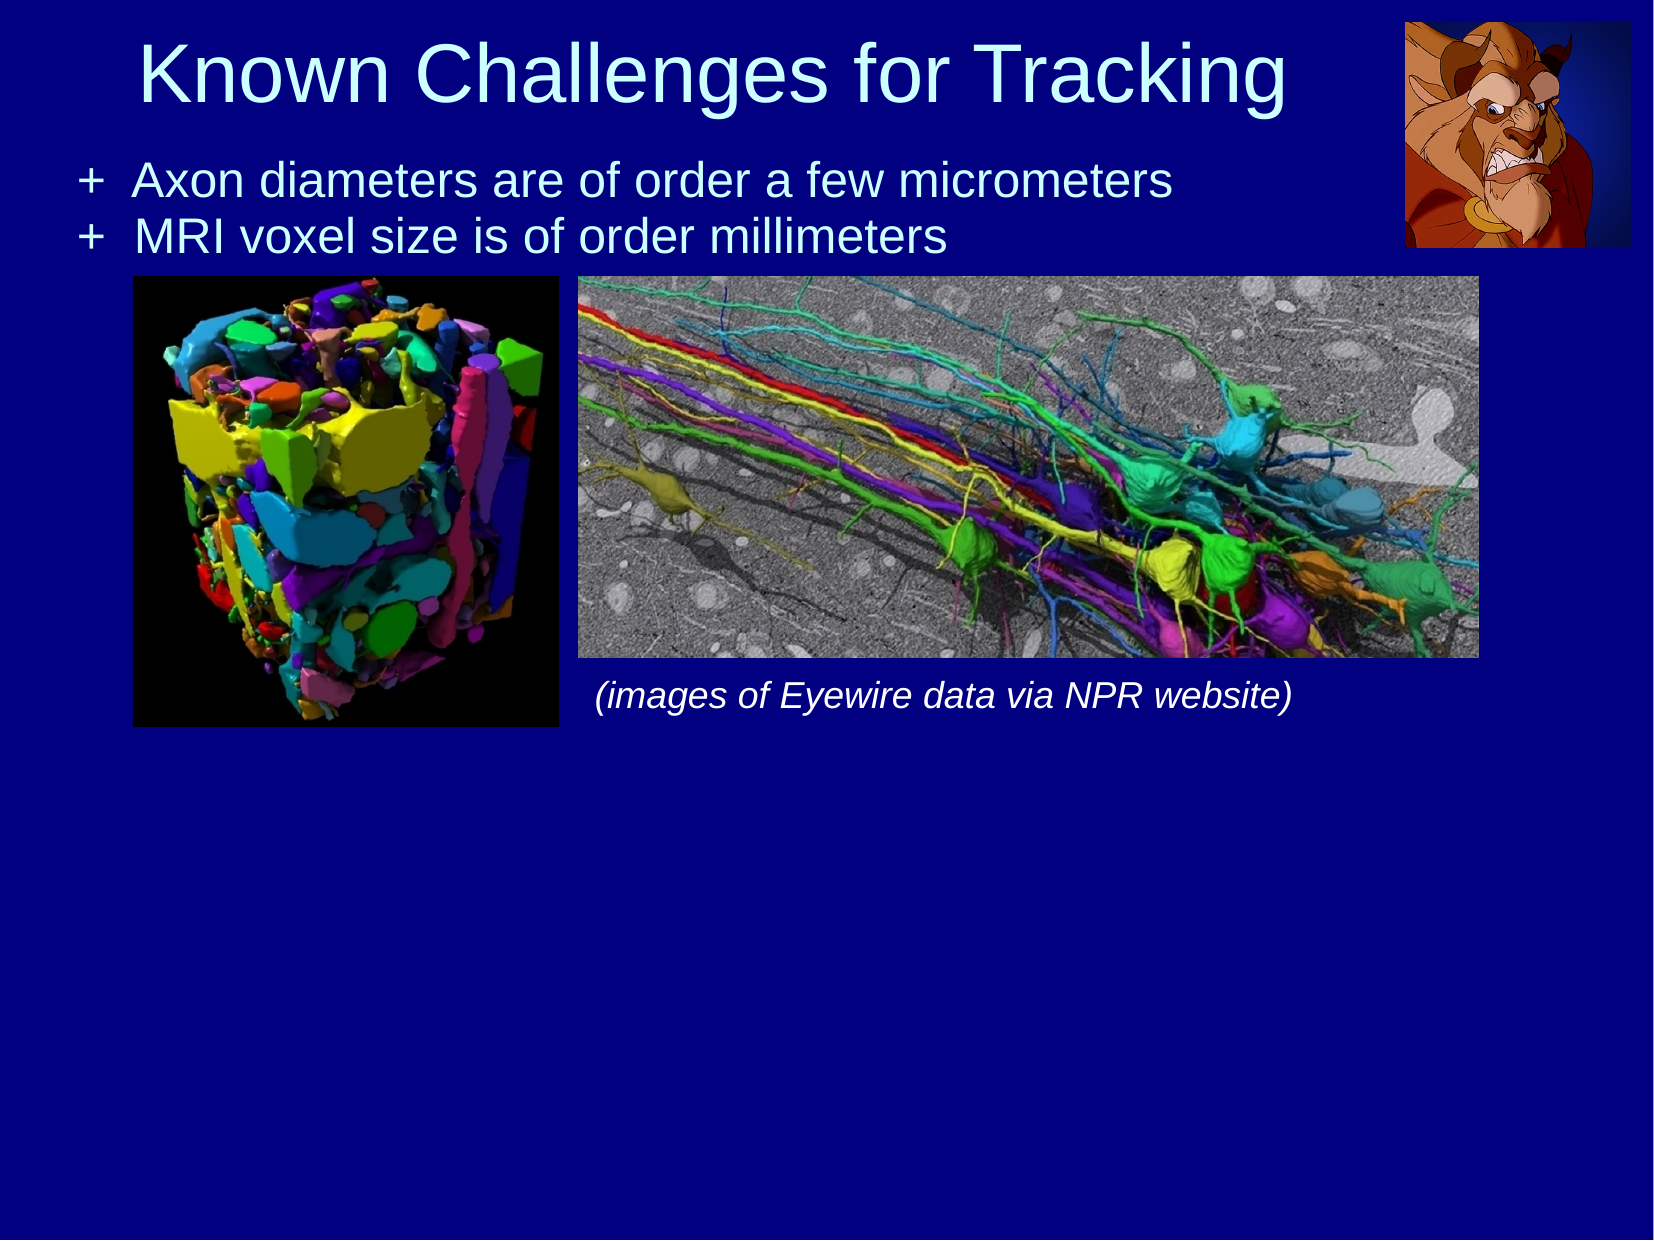

# Known Challenges for Tracking
+ Axon diameters are of order a few micrometers
+ MRI voxel size is of order millimeters
(images of Eyewire data via NPR website)